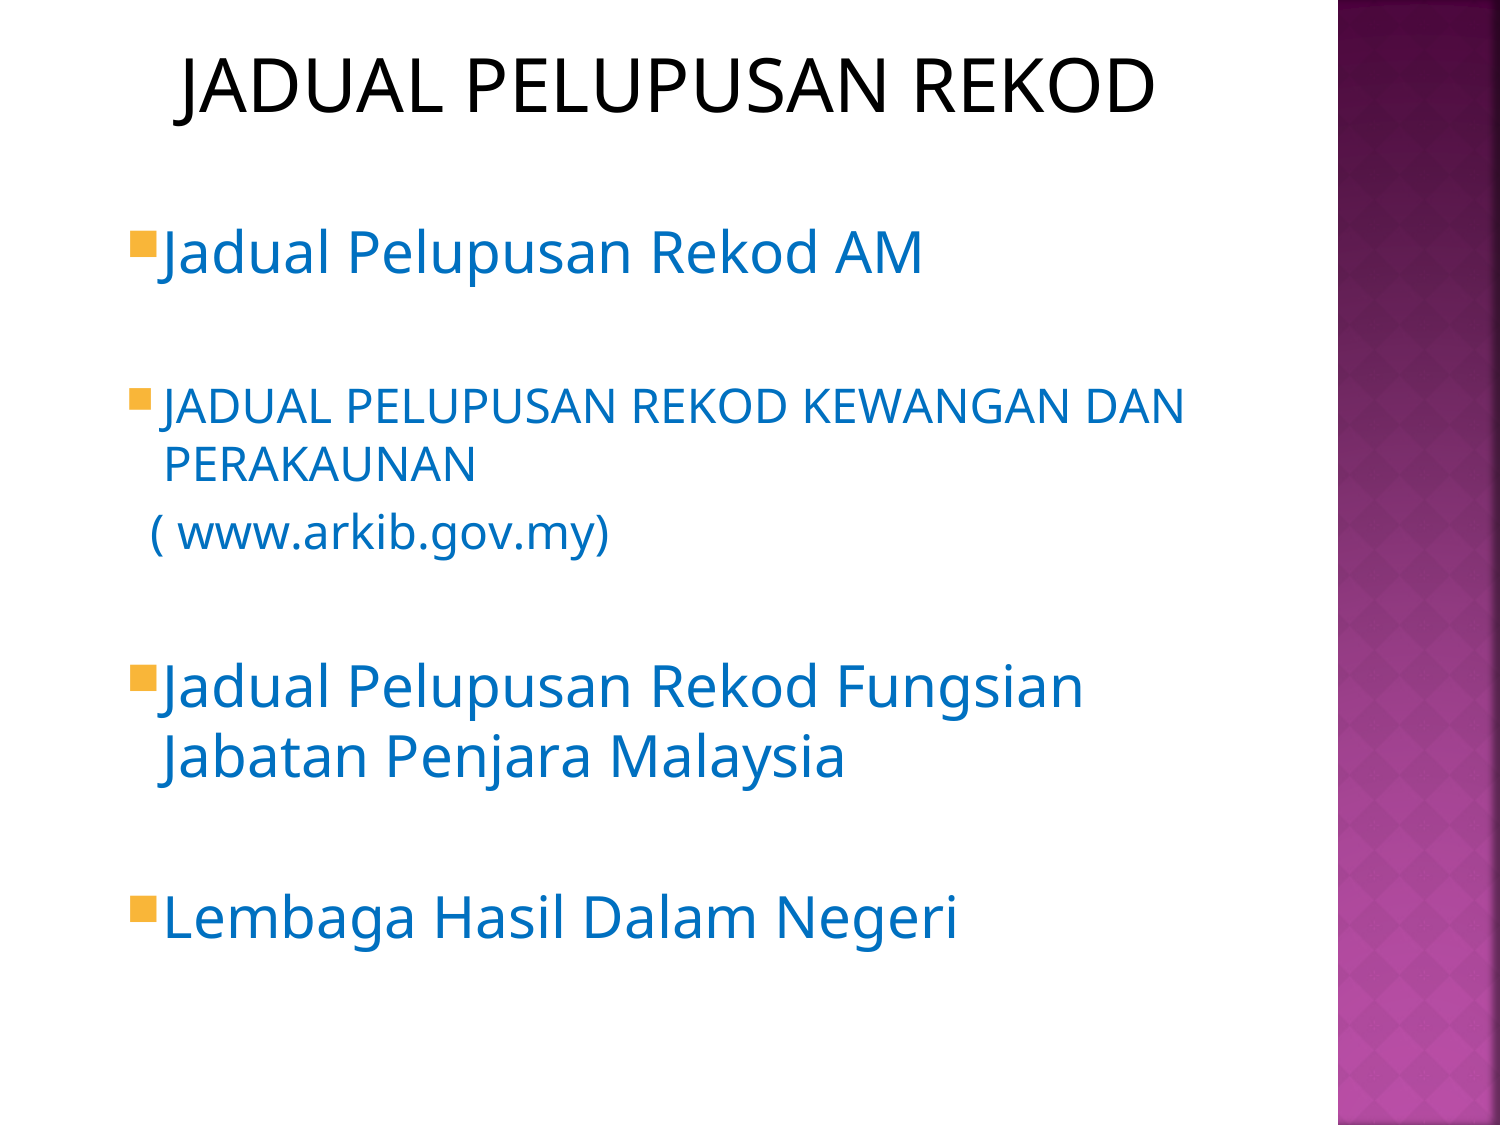

# JADUAL PELUPUSAN REKOD
Jadual Pelupusan Rekod AM
JADUAL PELUPUSAN REKOD KEWANGAN DAN PERAKAUNAN
 ( www.arkib.gov.my)
Jadual Pelupusan Rekod Fungsian Jabatan Penjara Malaysia
Lembaga Hasil Dalam Negeri